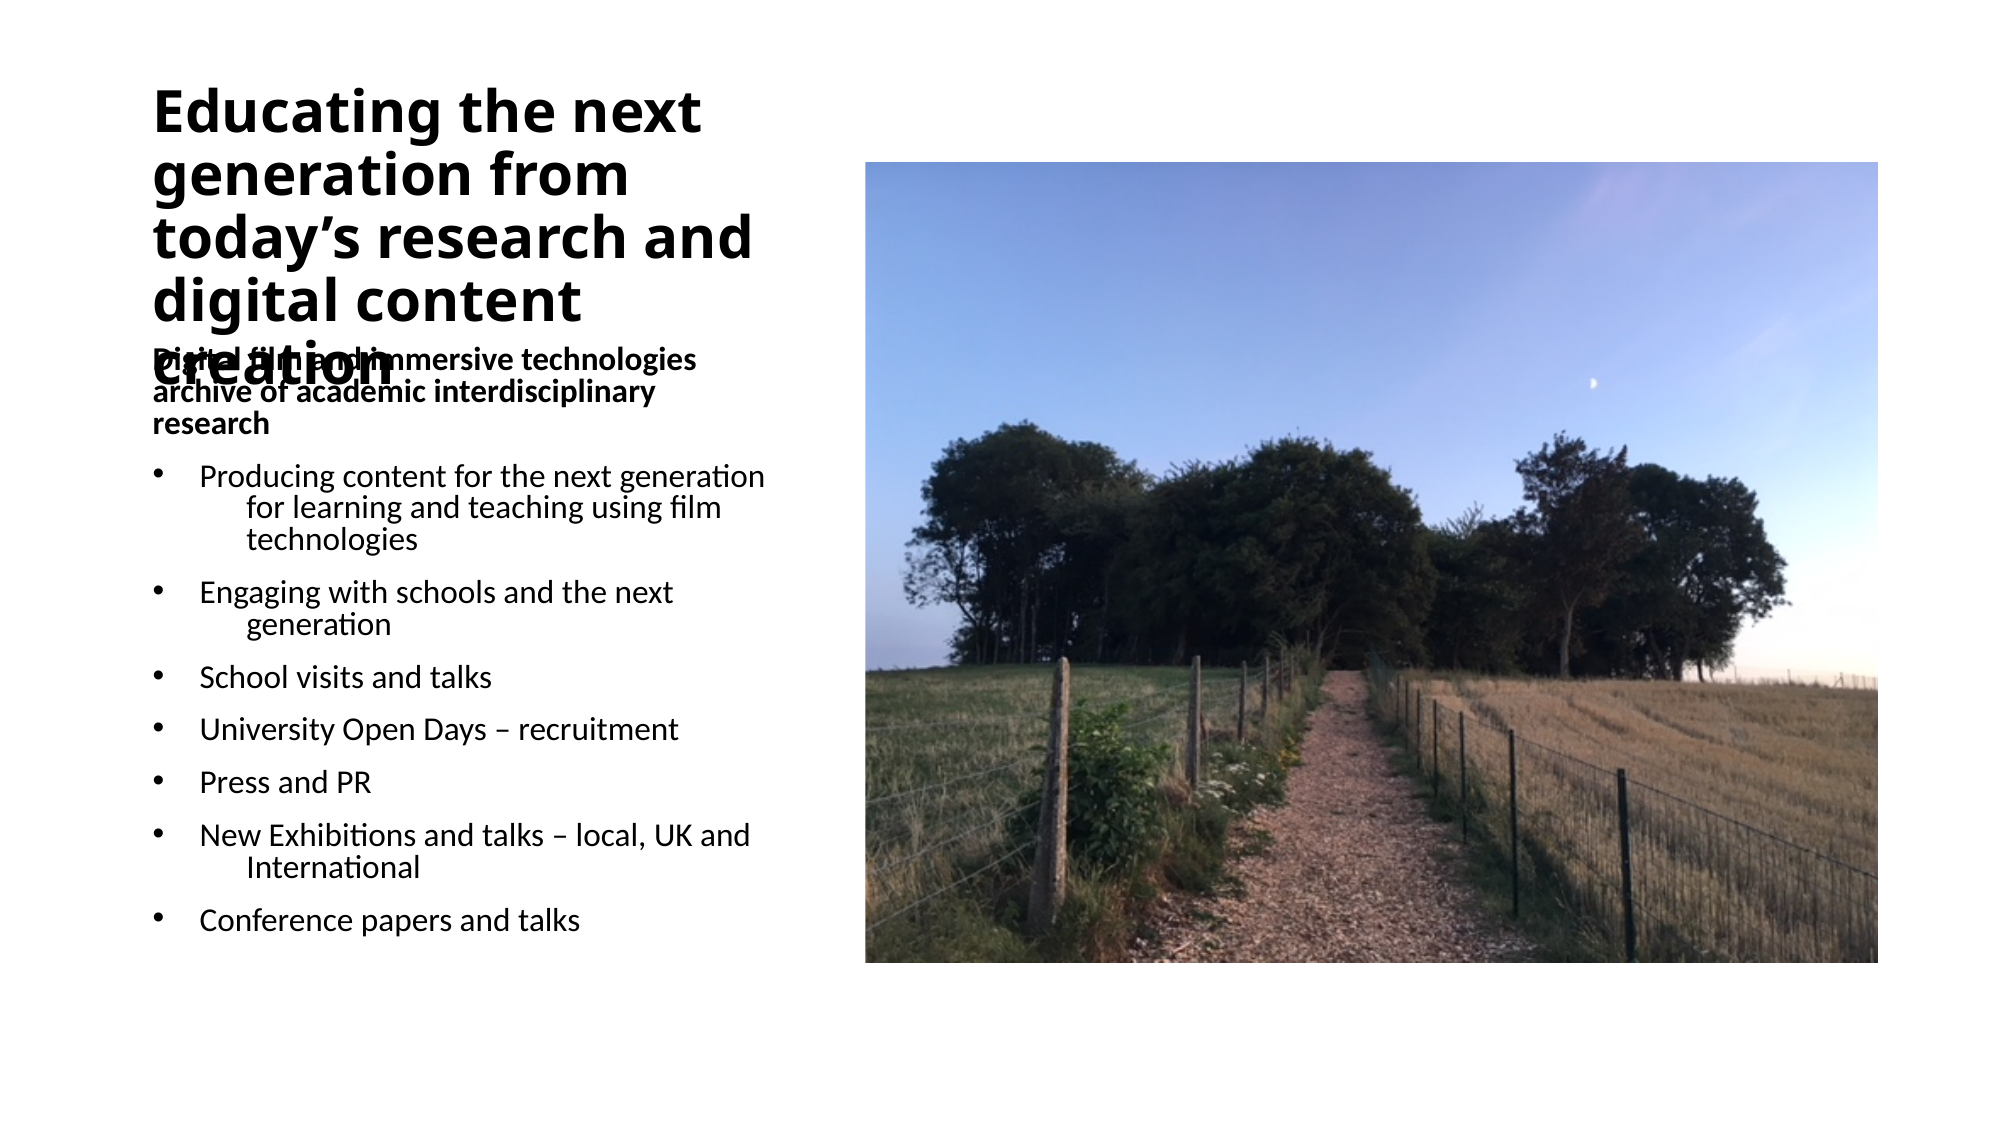

# Educating the next generation from today’s research and digital content creation
Digital film and immersive technologies archive of academic interdisciplinary research
Producing content for the next generation for learning and teaching using film technologies
Engaging with schools and the next generation
School visits and talks
University Open Days – recruitment
Press and PR
New Exhibitions and talks – local, UK and International
Conference papers and talks